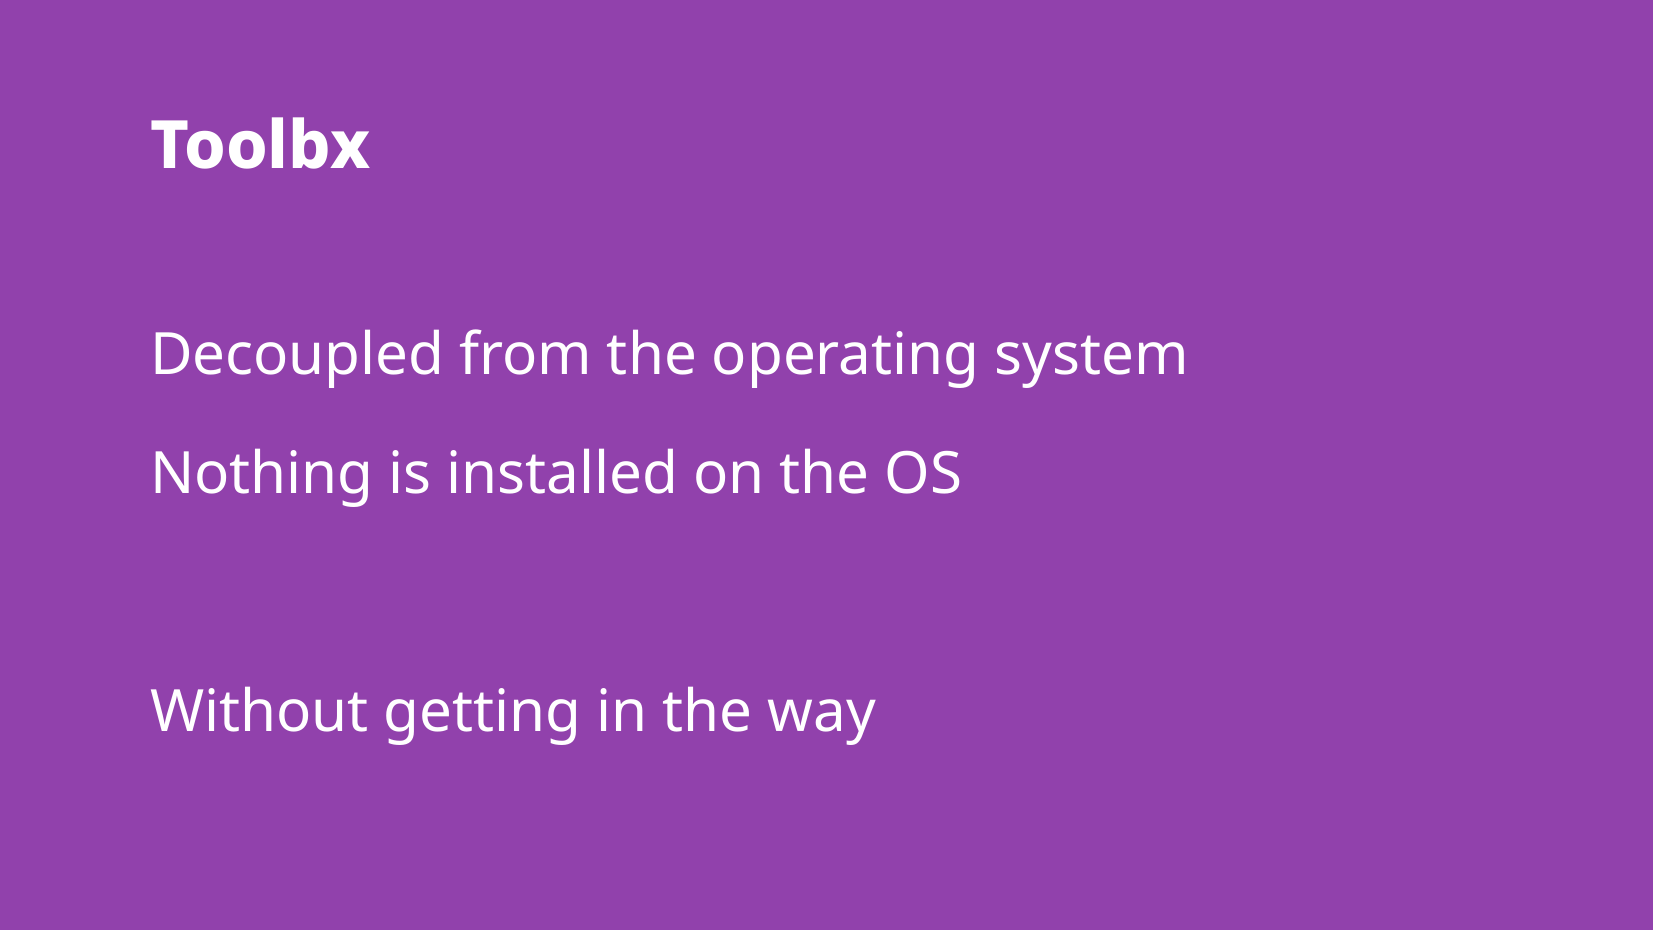

# Toolbx
Decoupled from the operating system
Nothing is installed on the OS
Without getting in the way